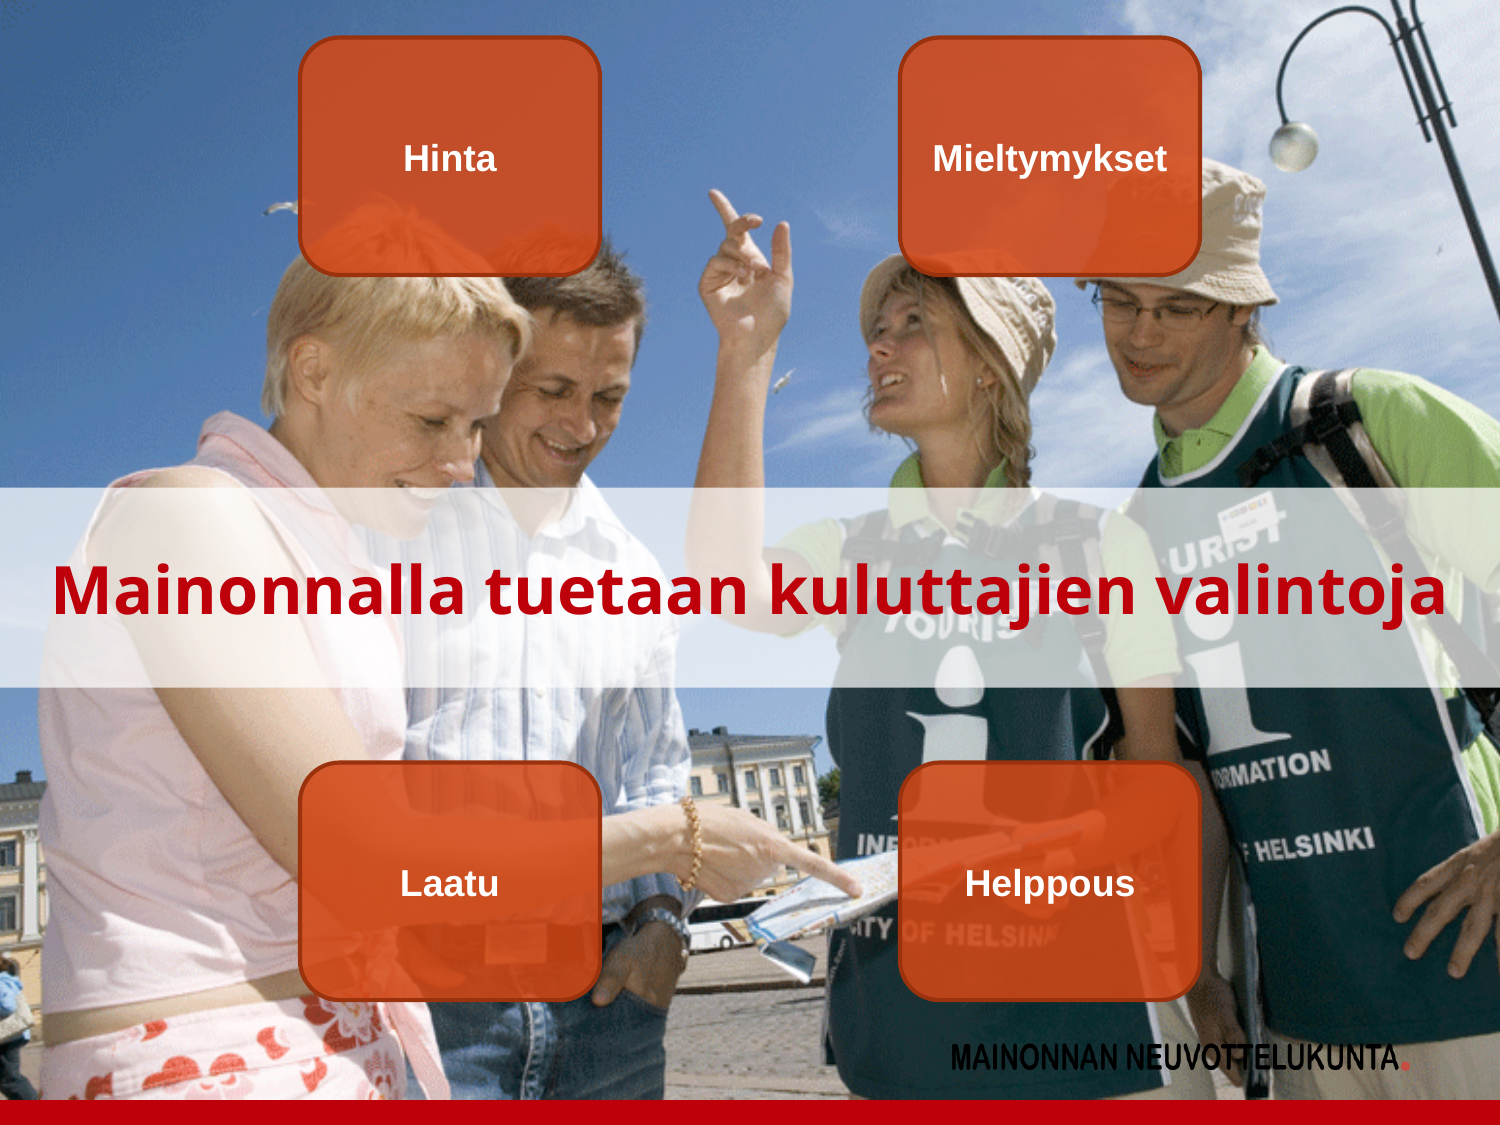

Hinta
Mieltymykset
# Mainonnalla tuetaan kuluttajien valintoja
Laatu
Helppous